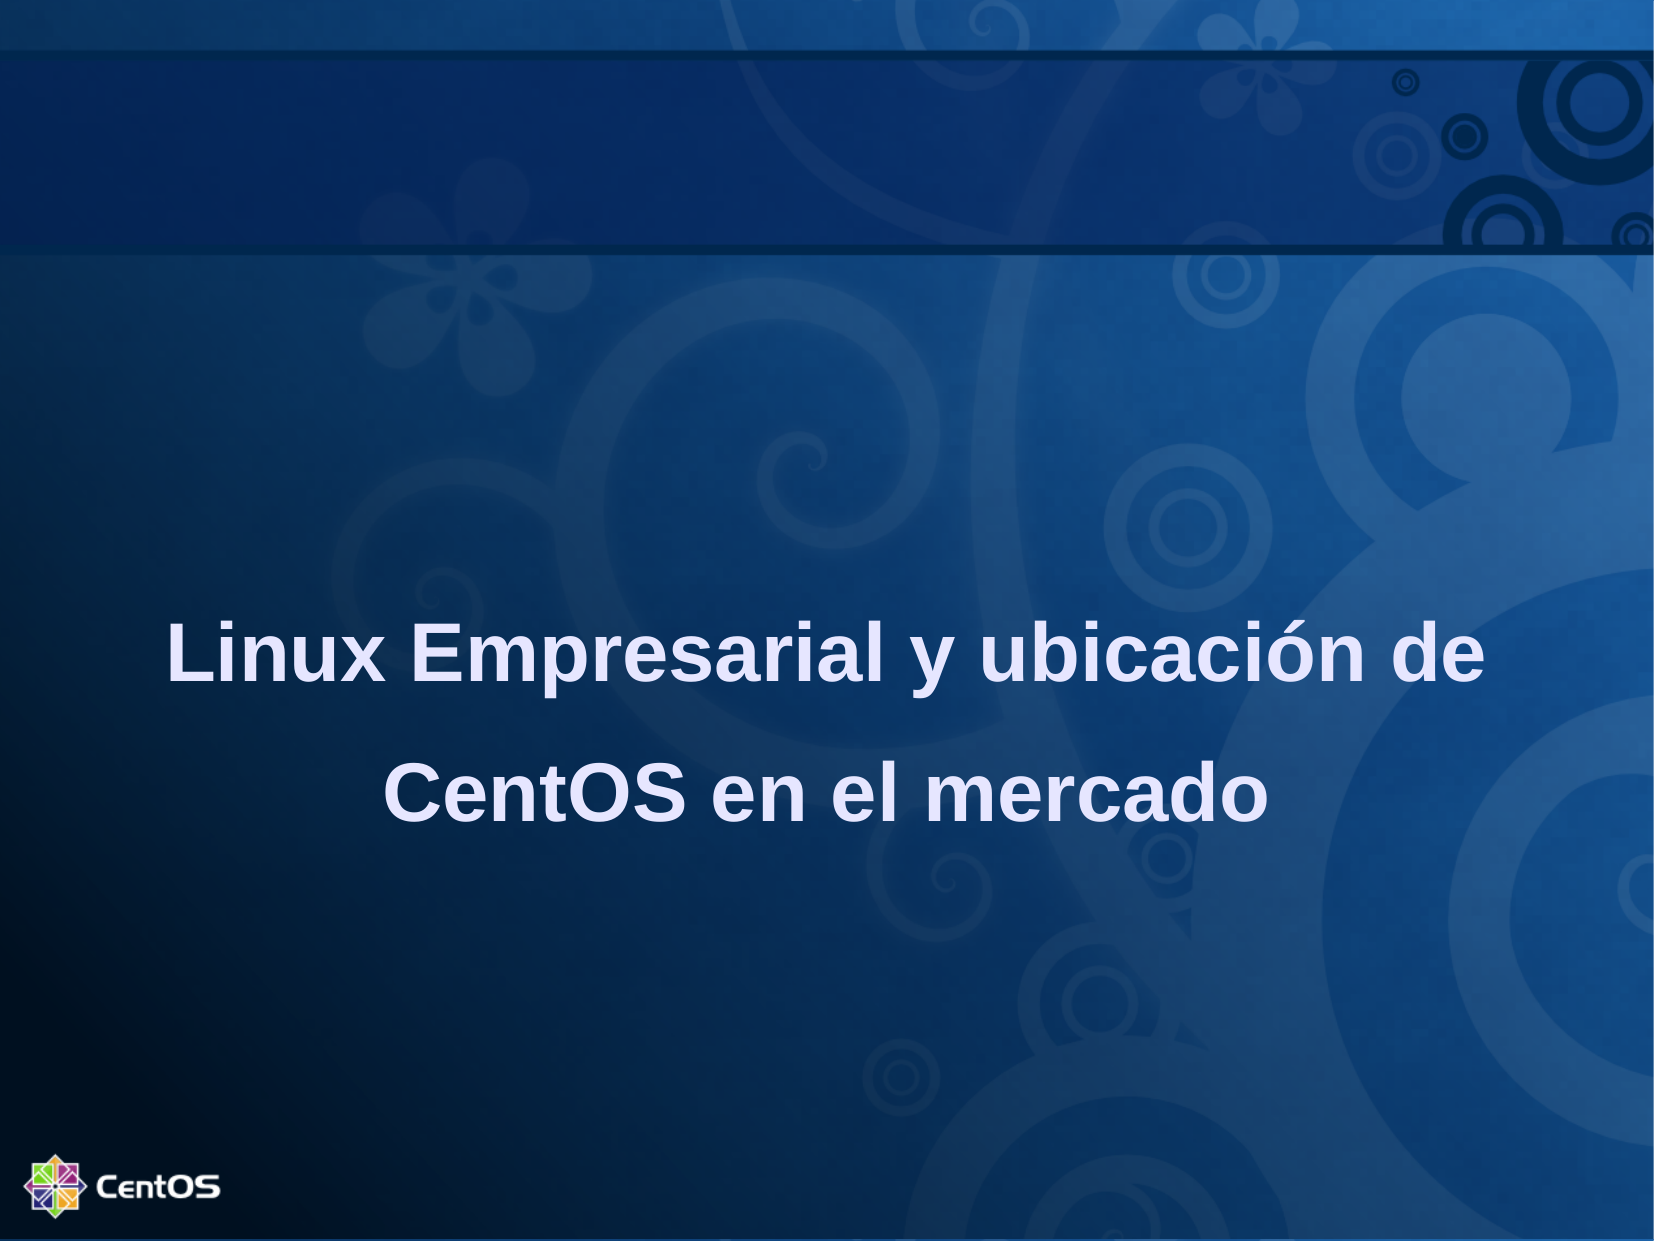

#
Linux Empresarial y ubicación de CentOS en el mercado